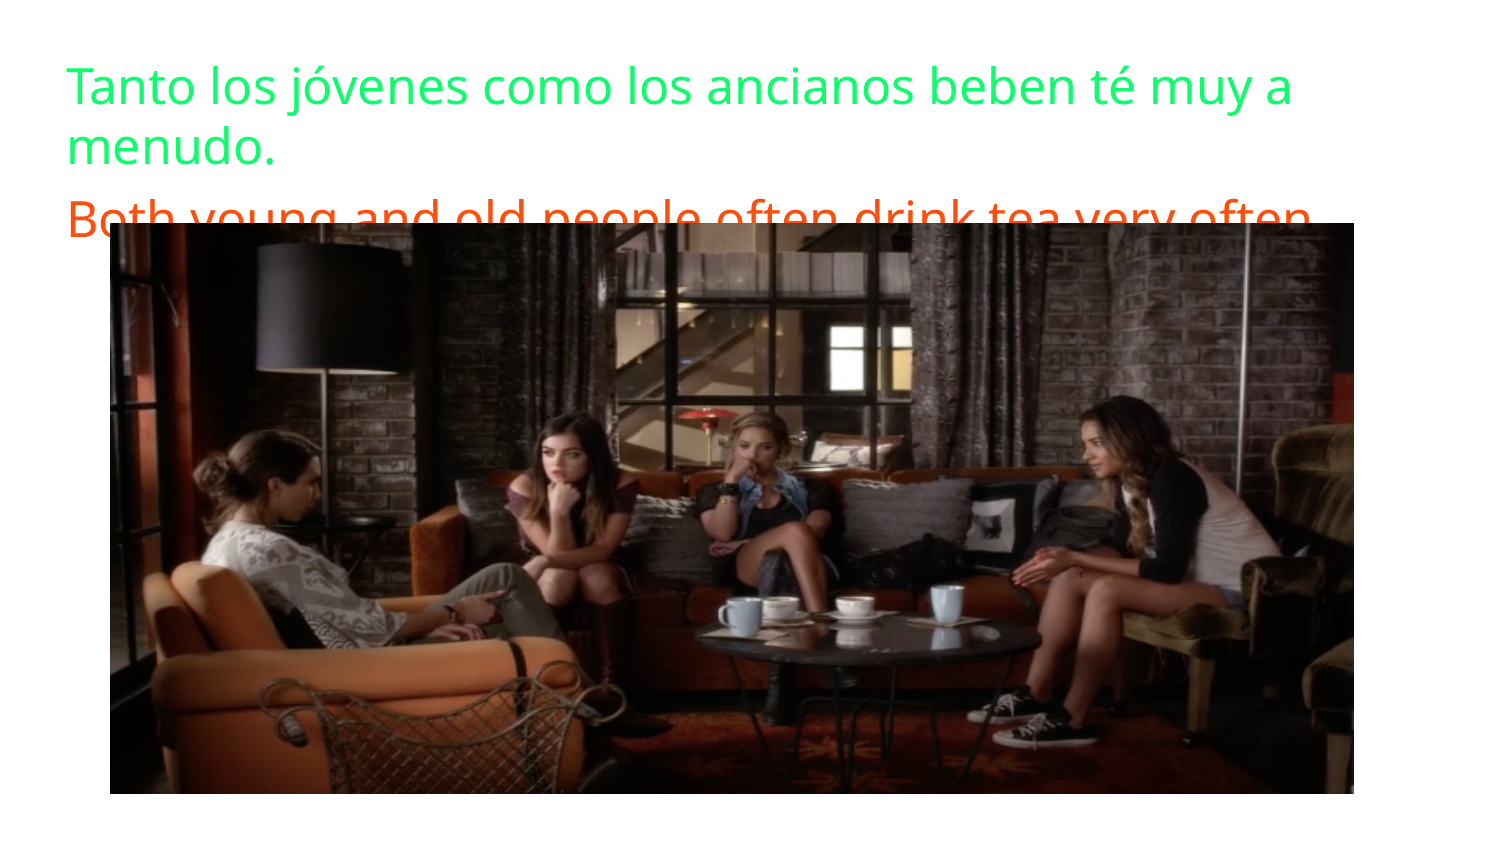

# Tanto los jóvenes como los ancianos beben té muy a menudo. Both young and old people often drink tea very often.